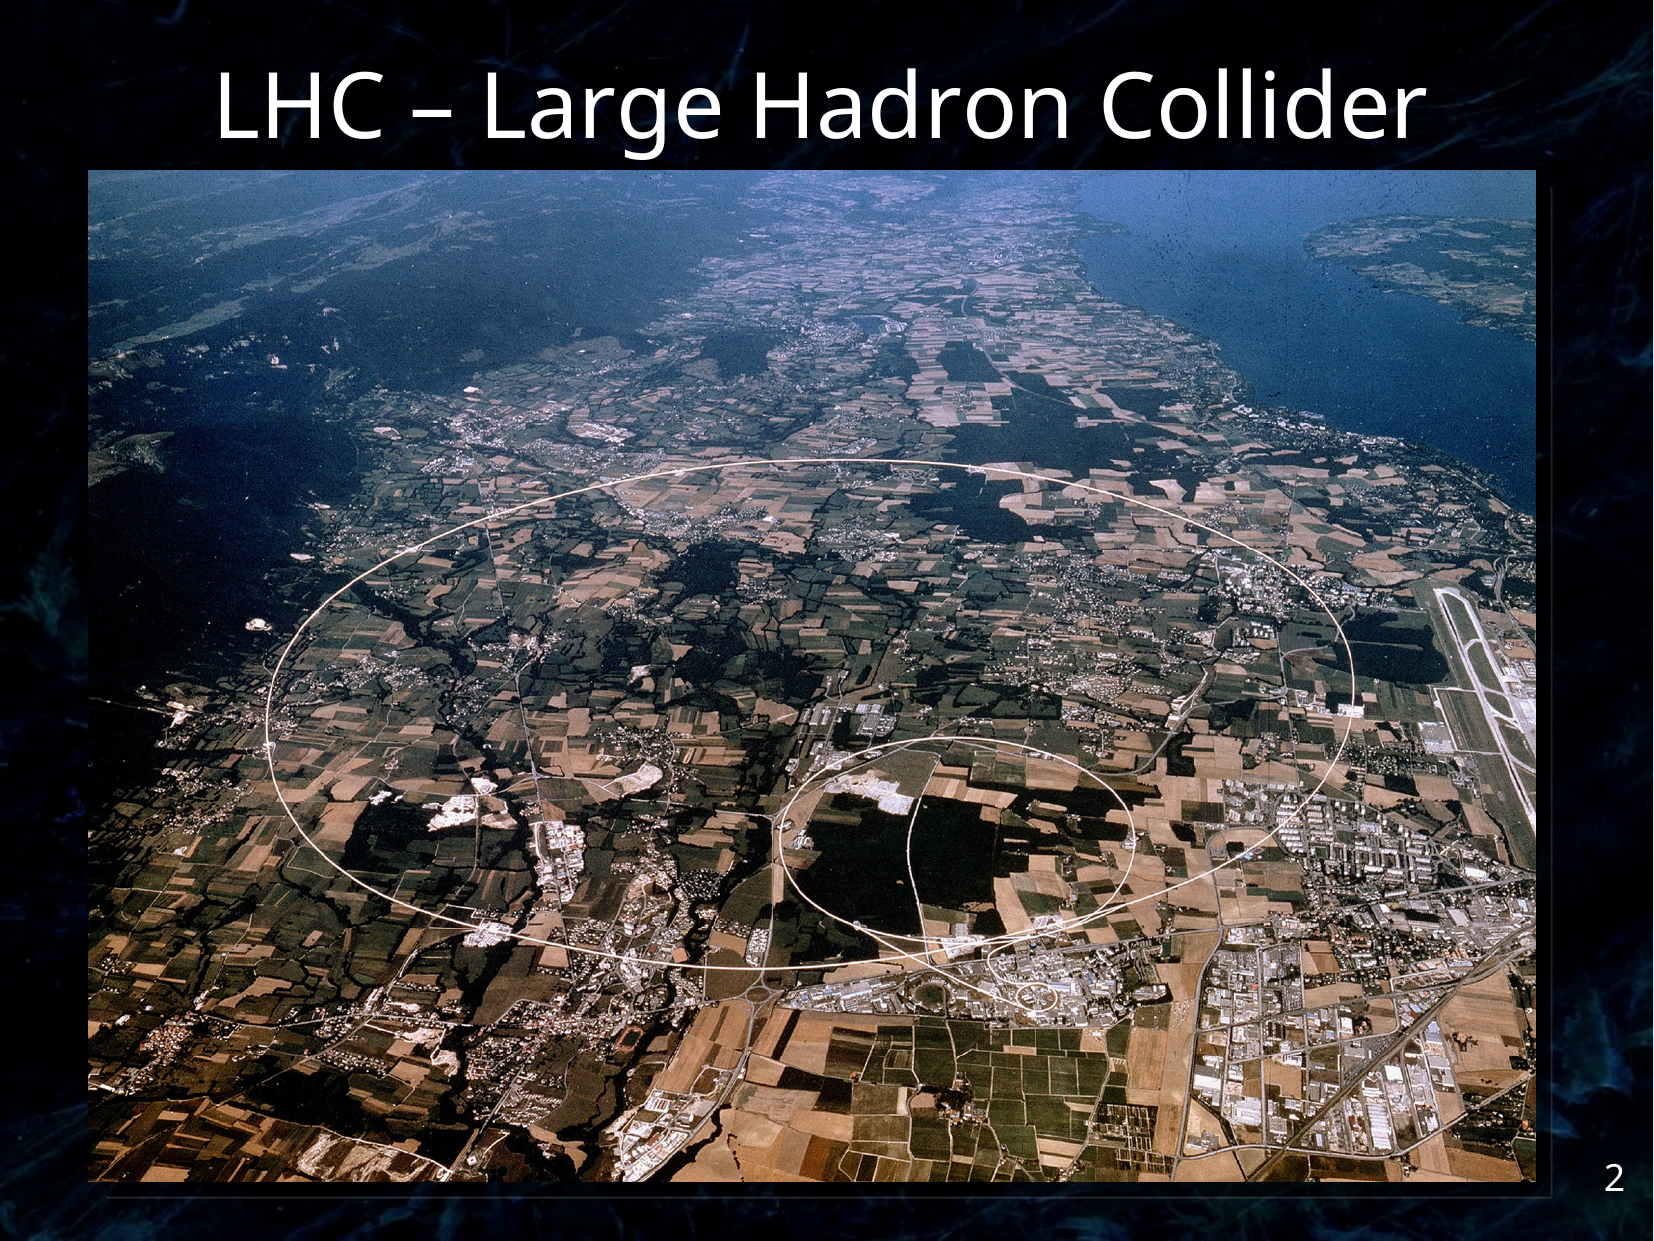

# LHC – Large Hadron Collider
2